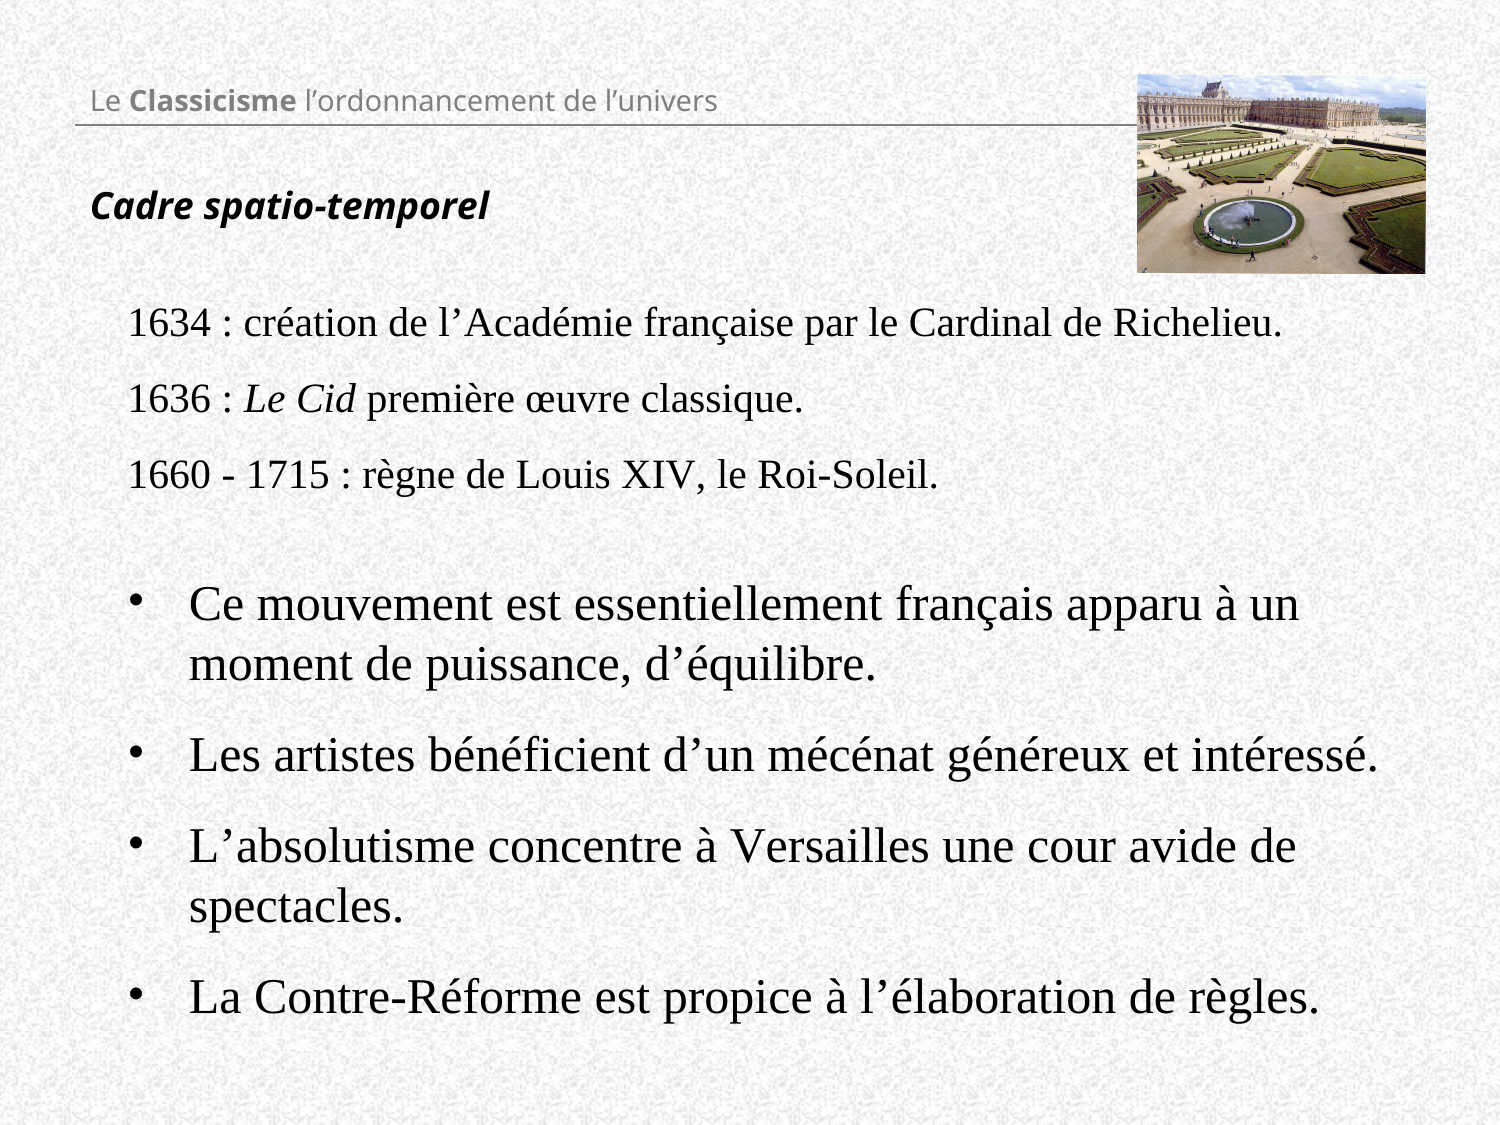

Le Classicisme l’ordonnancement de l’univers
Cadre spatio-temporel
1634 : création de l’Académie française par le Cardinal de Richelieu.
1636 : Le Cid première œuvre classique.
1660 - 1715 : règne de Louis XIV, le Roi-Soleil.
Ce mouvement est essentiellement français apparu à un moment de puissance, d’équilibre.
Les artistes bénéficient d’un mécénat généreux et intéressé.
L’absolutisme concentre à Versailles une cour avide de spectacles.
La Contre-Réforme est propice à l’élaboration de règles.